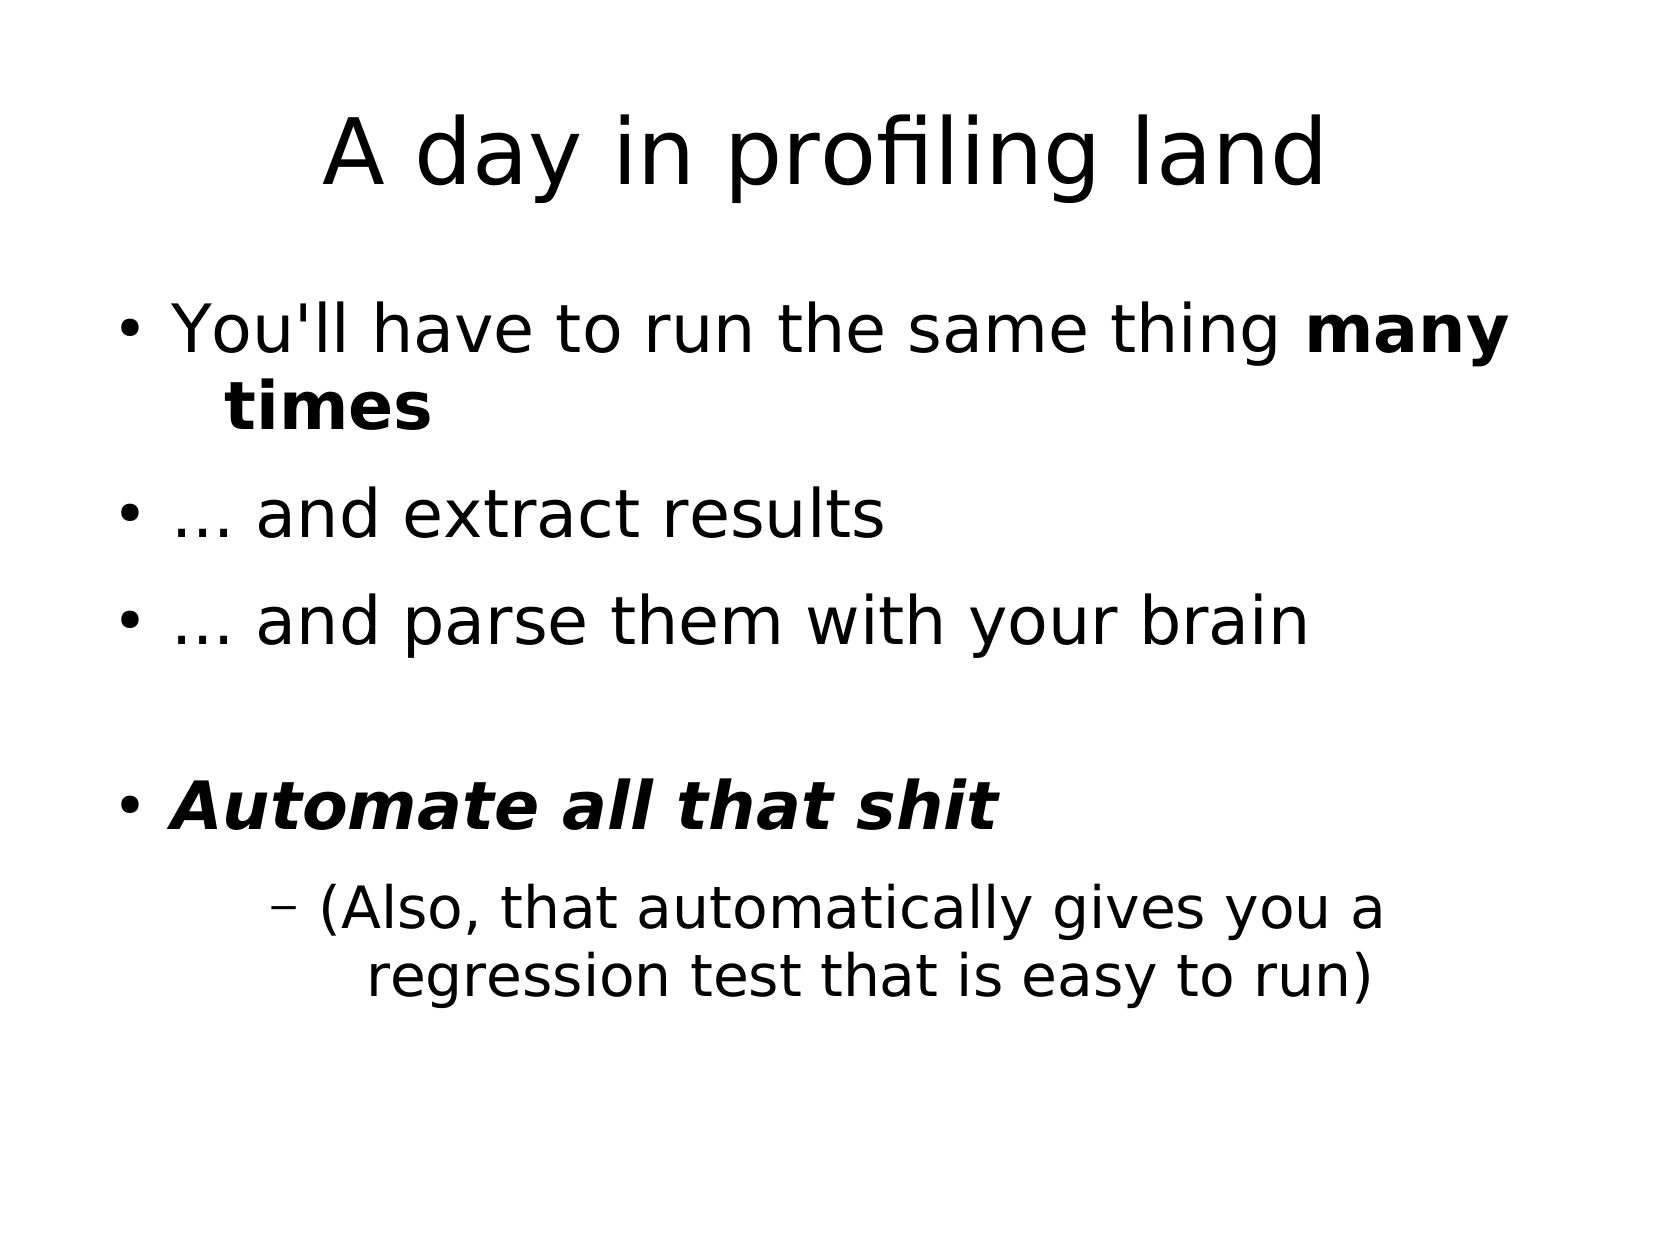

# A day in profiling land
You'll have to run the same thing many times
... and extract results
... and parse them with your brain
Automate all that shit
(Also, that automatically gives you a regression test that is easy to run)